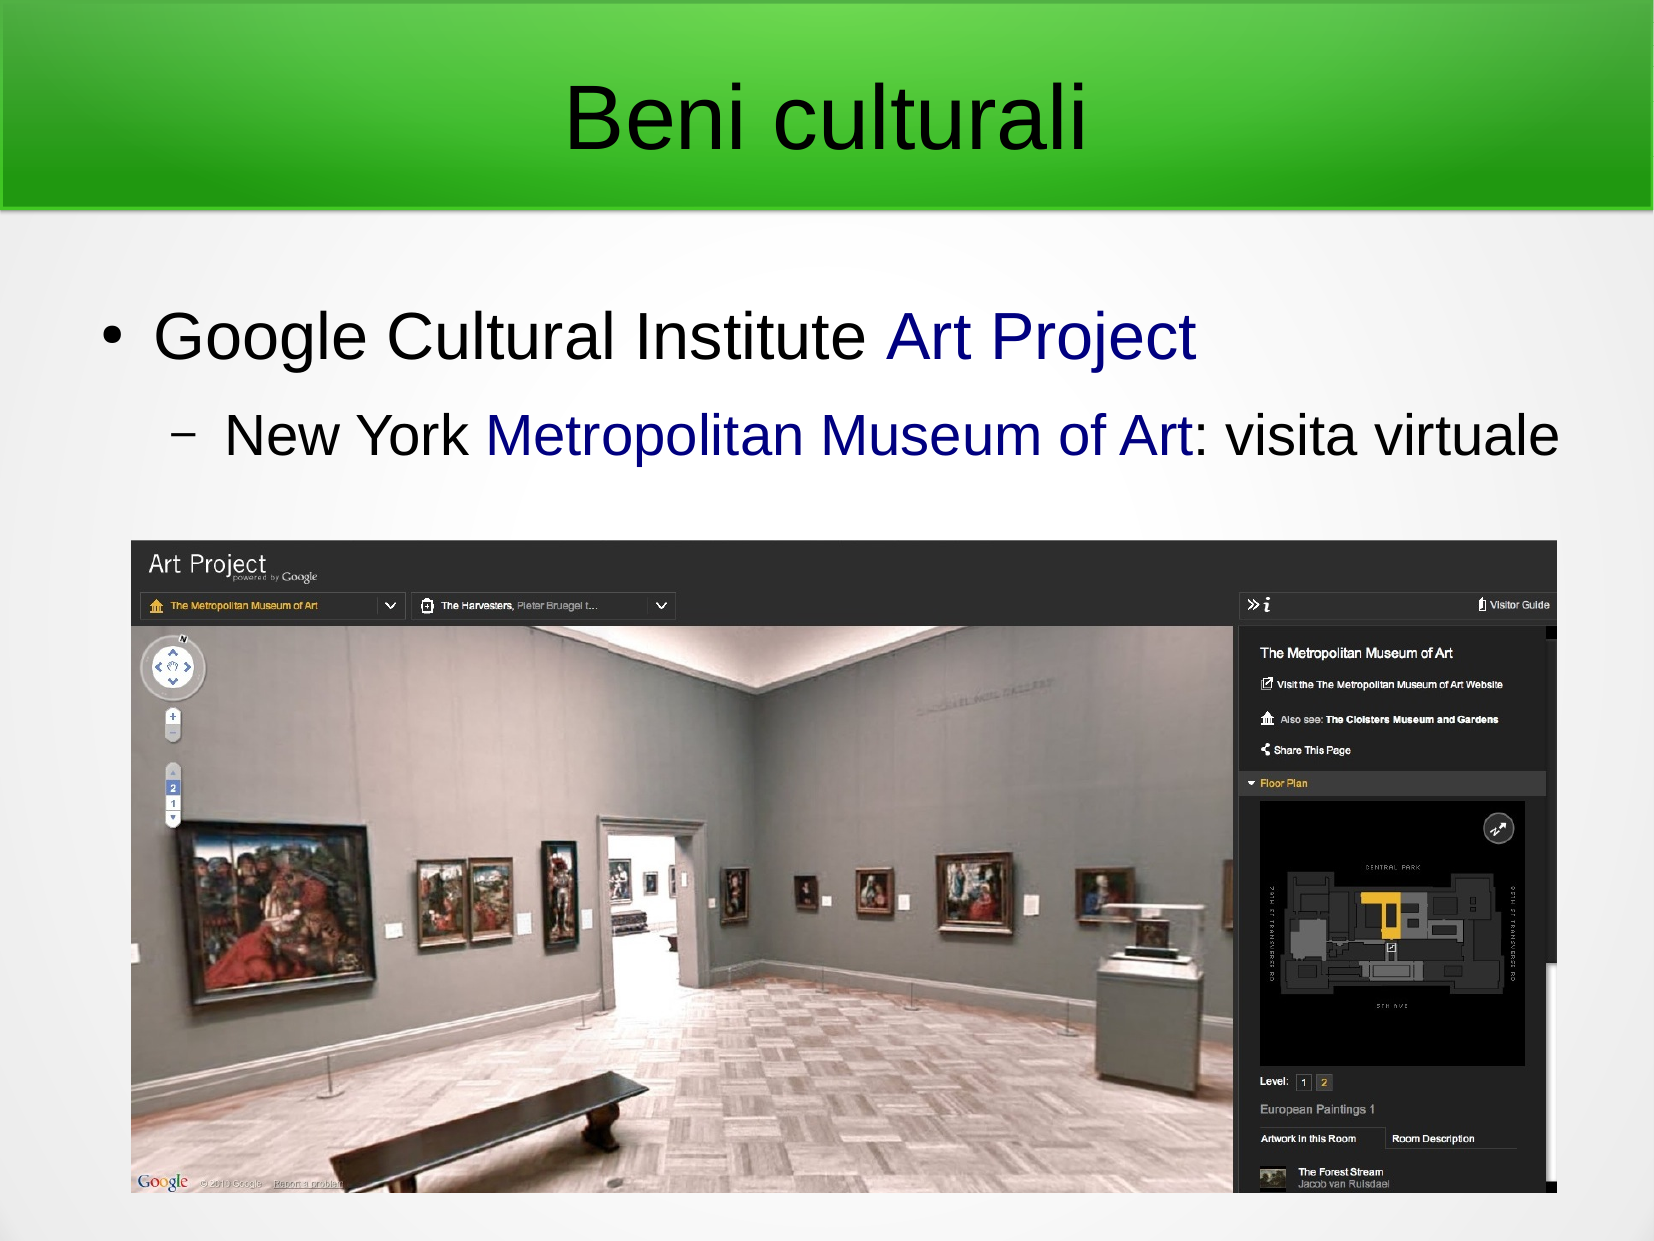

# Beni culturali
Google Cultural Institute Art Project
New York Metropolitan Museum of Art: visita virtuale